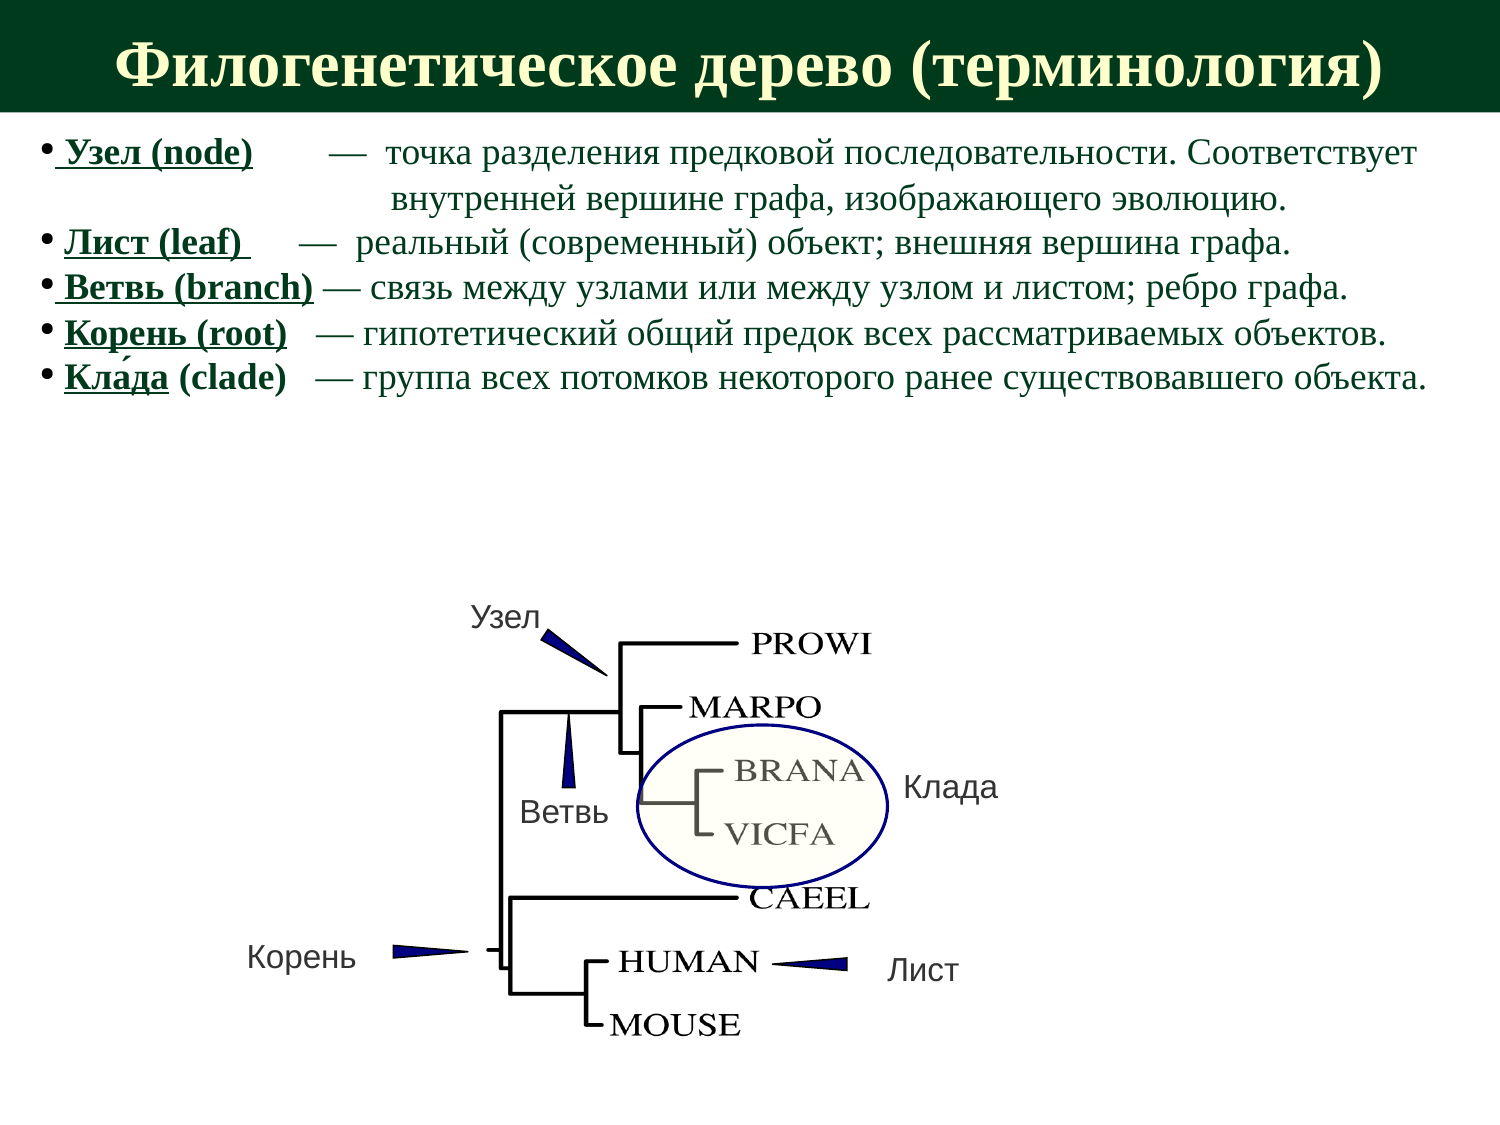

Филогенетическое дерево (терминология)
 Узел (node) — точка разделения предковой последовательности. Соответствует внутренней вершине графа, изображающего эволюцию.
 Лист (leaf) — реальный (современный) объект; внешняя вершина графа.
 Ветвь (branch) — связь между узлами или между узлом и листом; ребро графа.
 Корень (root) — гипотетический общий предок всех рассматриваемых объектов.
 Кла́да (clade) — группа всех потомков некоторого ранее существовавшего объекта.
Узел
Клада
Ветвь
Корень
Лист